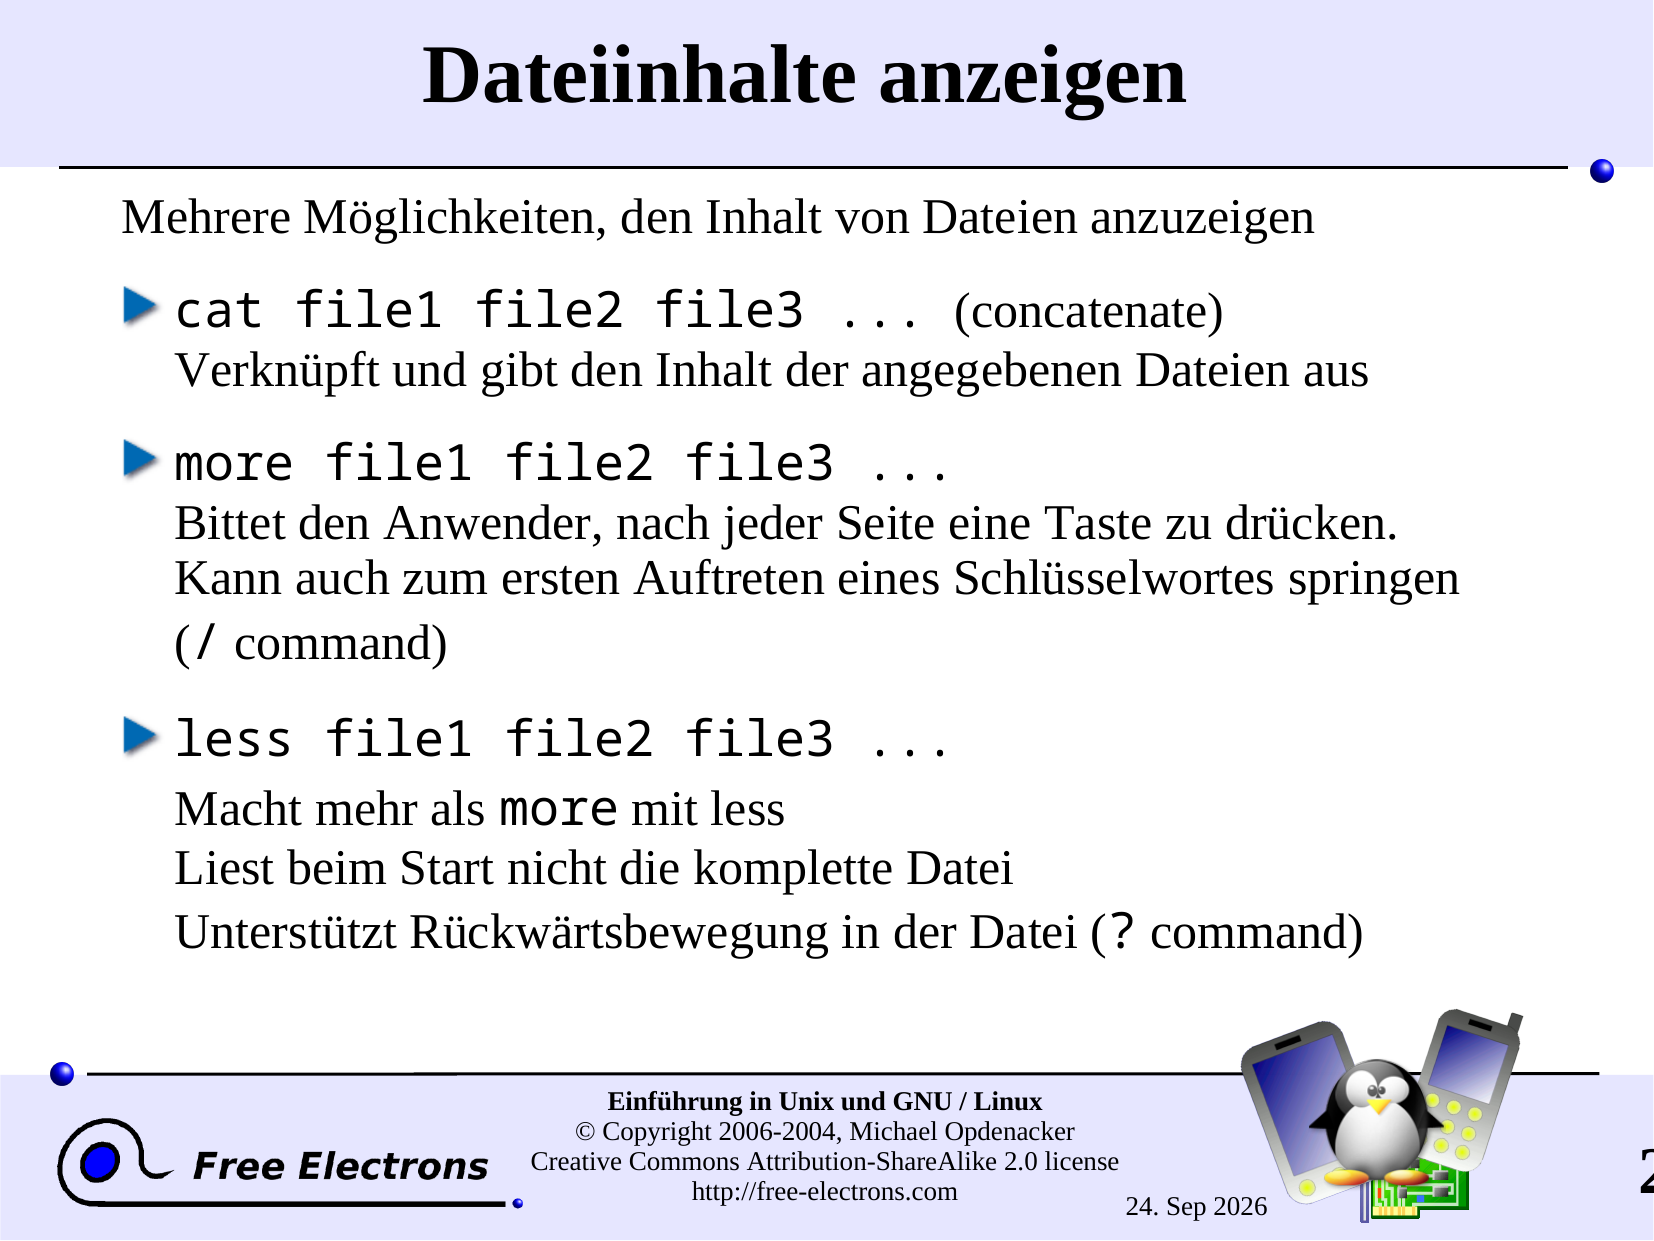

# Dateiinhalte anzeigen
Mehrere Möglichkeiten, den Inhalt von Dateien anzuzeigen
cat file1 file2 file3 ... (concatenate)
Verknüpft und gibt den Inhalt der angegebenen Dateien aus
more file1 file2 file3 ...
Bittet den Anwender, nach jeder Seite eine Taste zu drücken.
Kann auch zum ersten Auftreten eines Schlüsselwortes springen
(/ command)
less file1 file2 file3 ...
Macht mehr als more mit less
Liest beim Start nicht die komplette Datei
Unterstützt Rückwärtsbewegung in der Datei (? command)